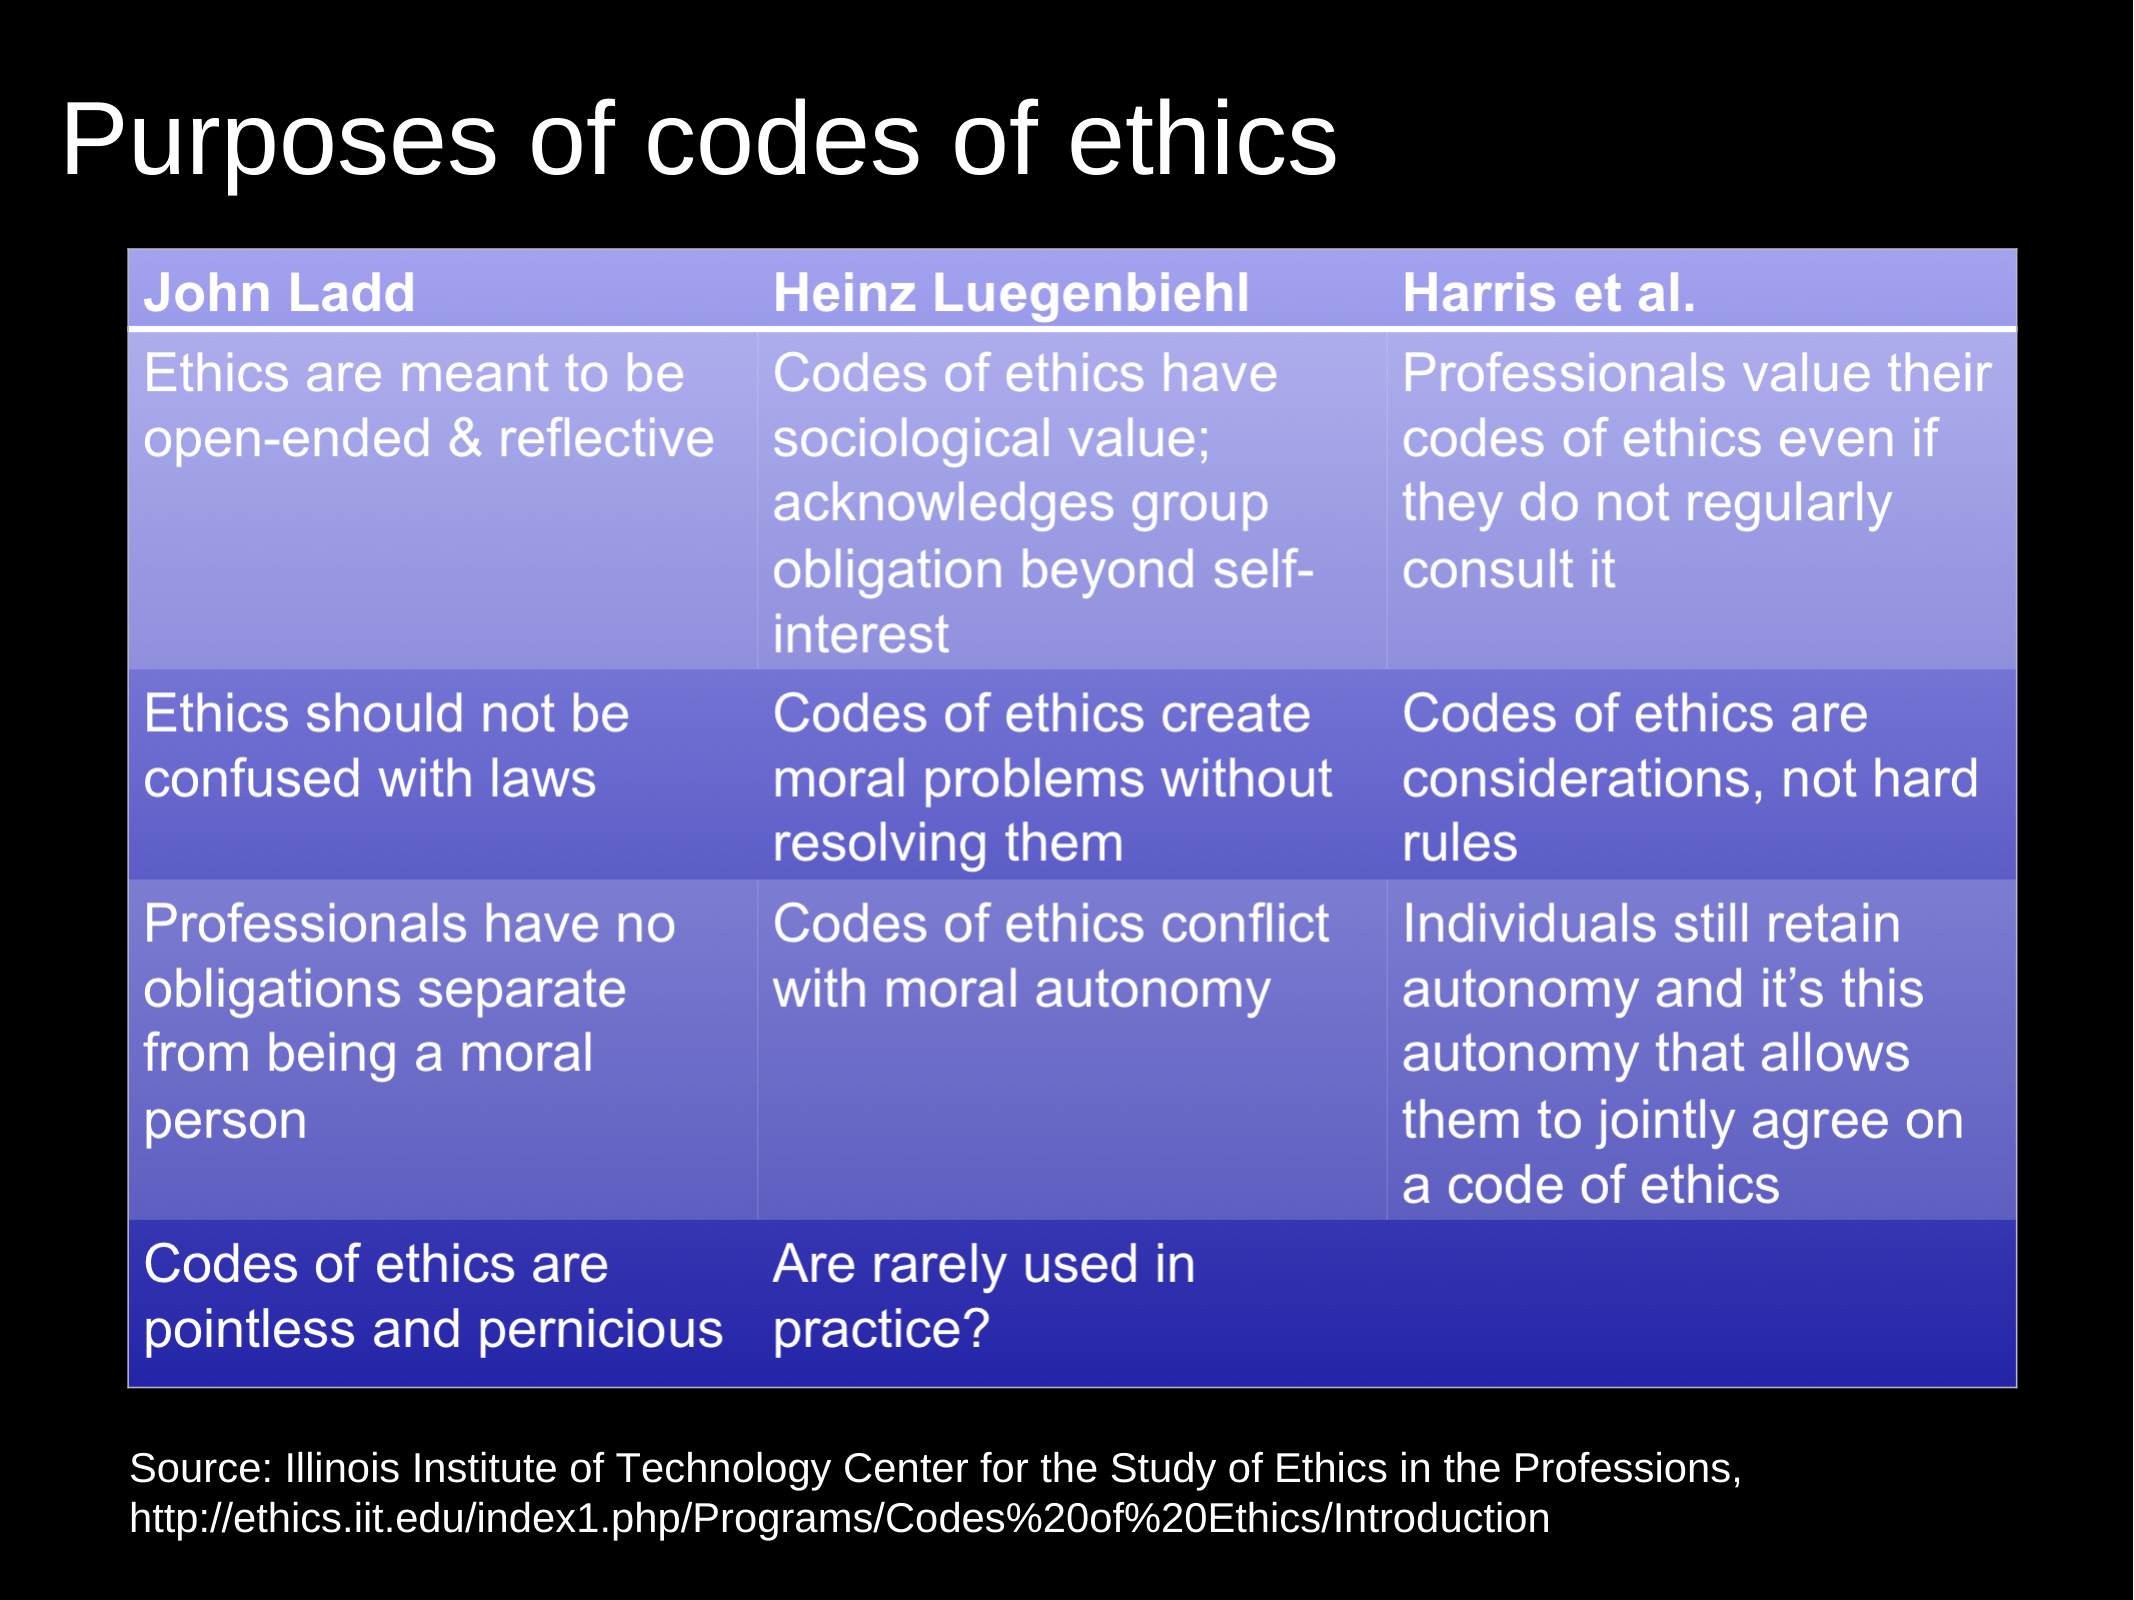

Purposes of codes of ethics
Source: Illinois Institute of Technology Center for the Study of Ethics in the Professions,
http://ethics.iit.edu/index1.php/Programs/Codes%20of%20Ethics/Introduction